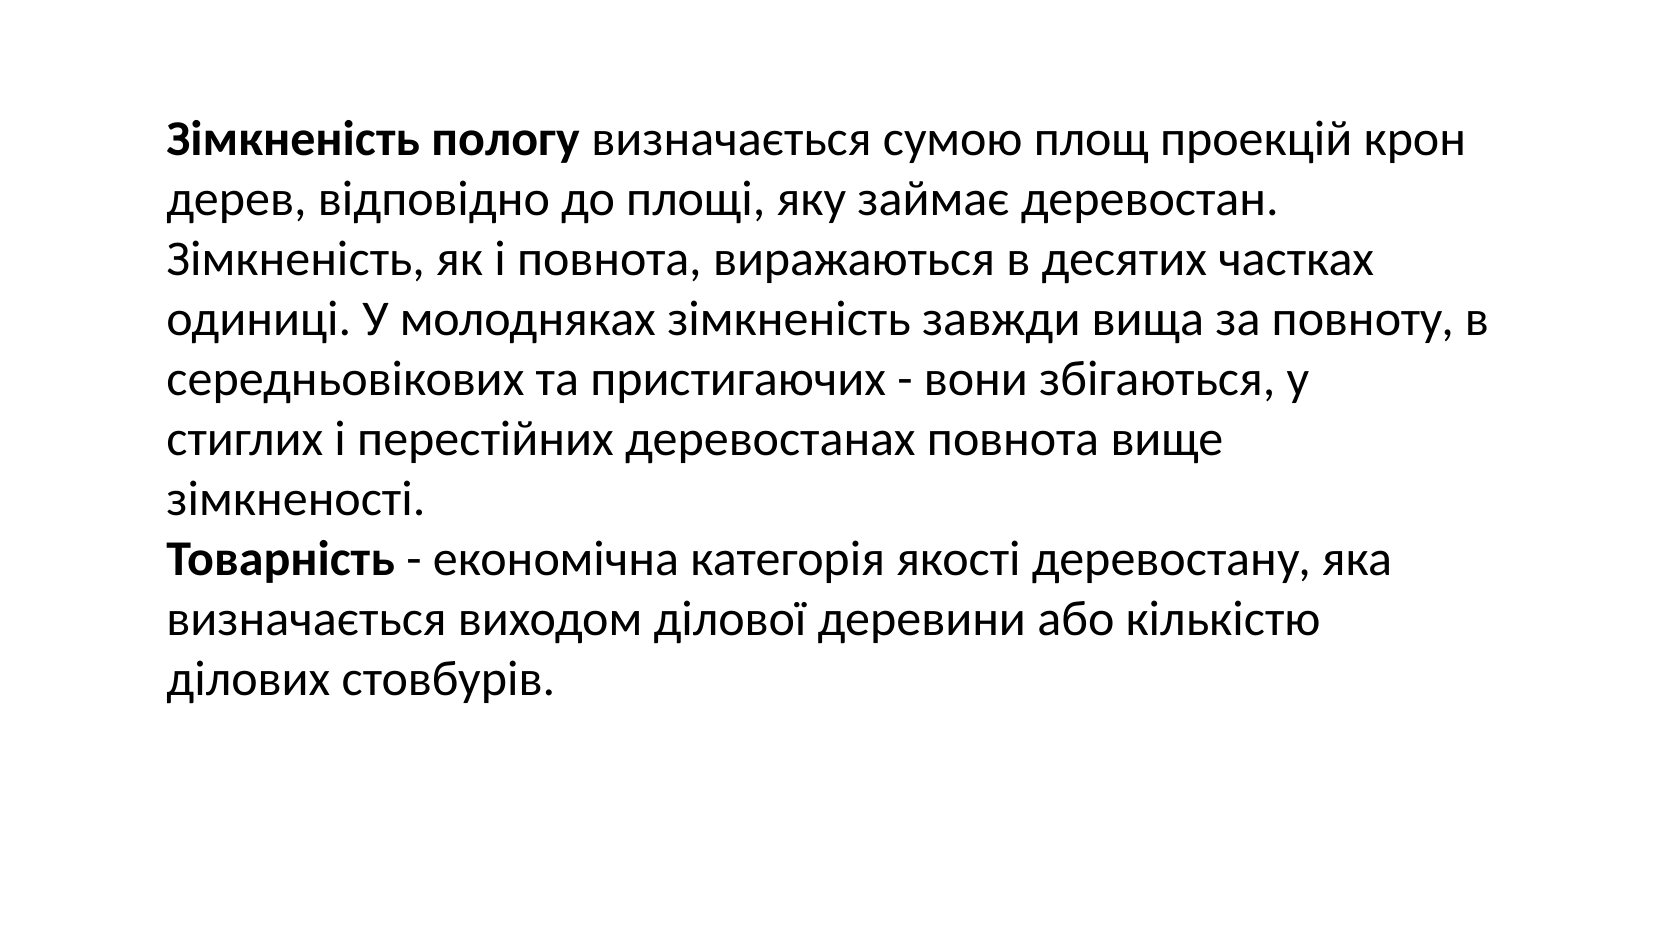

Зімкненість пологу визначається сумою площ проекцій крон дерев, відповідно до площі, яку займає деревостан. Зімкненість, як і повнота, виражаються в десятих частках одиниці. У молодняках зімкненість завжди вища за повноту, в середньовікових та пристигаючих - вони збігаються, у
стиглих і перестійних деревостанах повнота вище зімкненості.
Товарність - економічна категорія якості деревостану, яка
визначається виходом ділової деревини або кількістю ділових стовбурів.